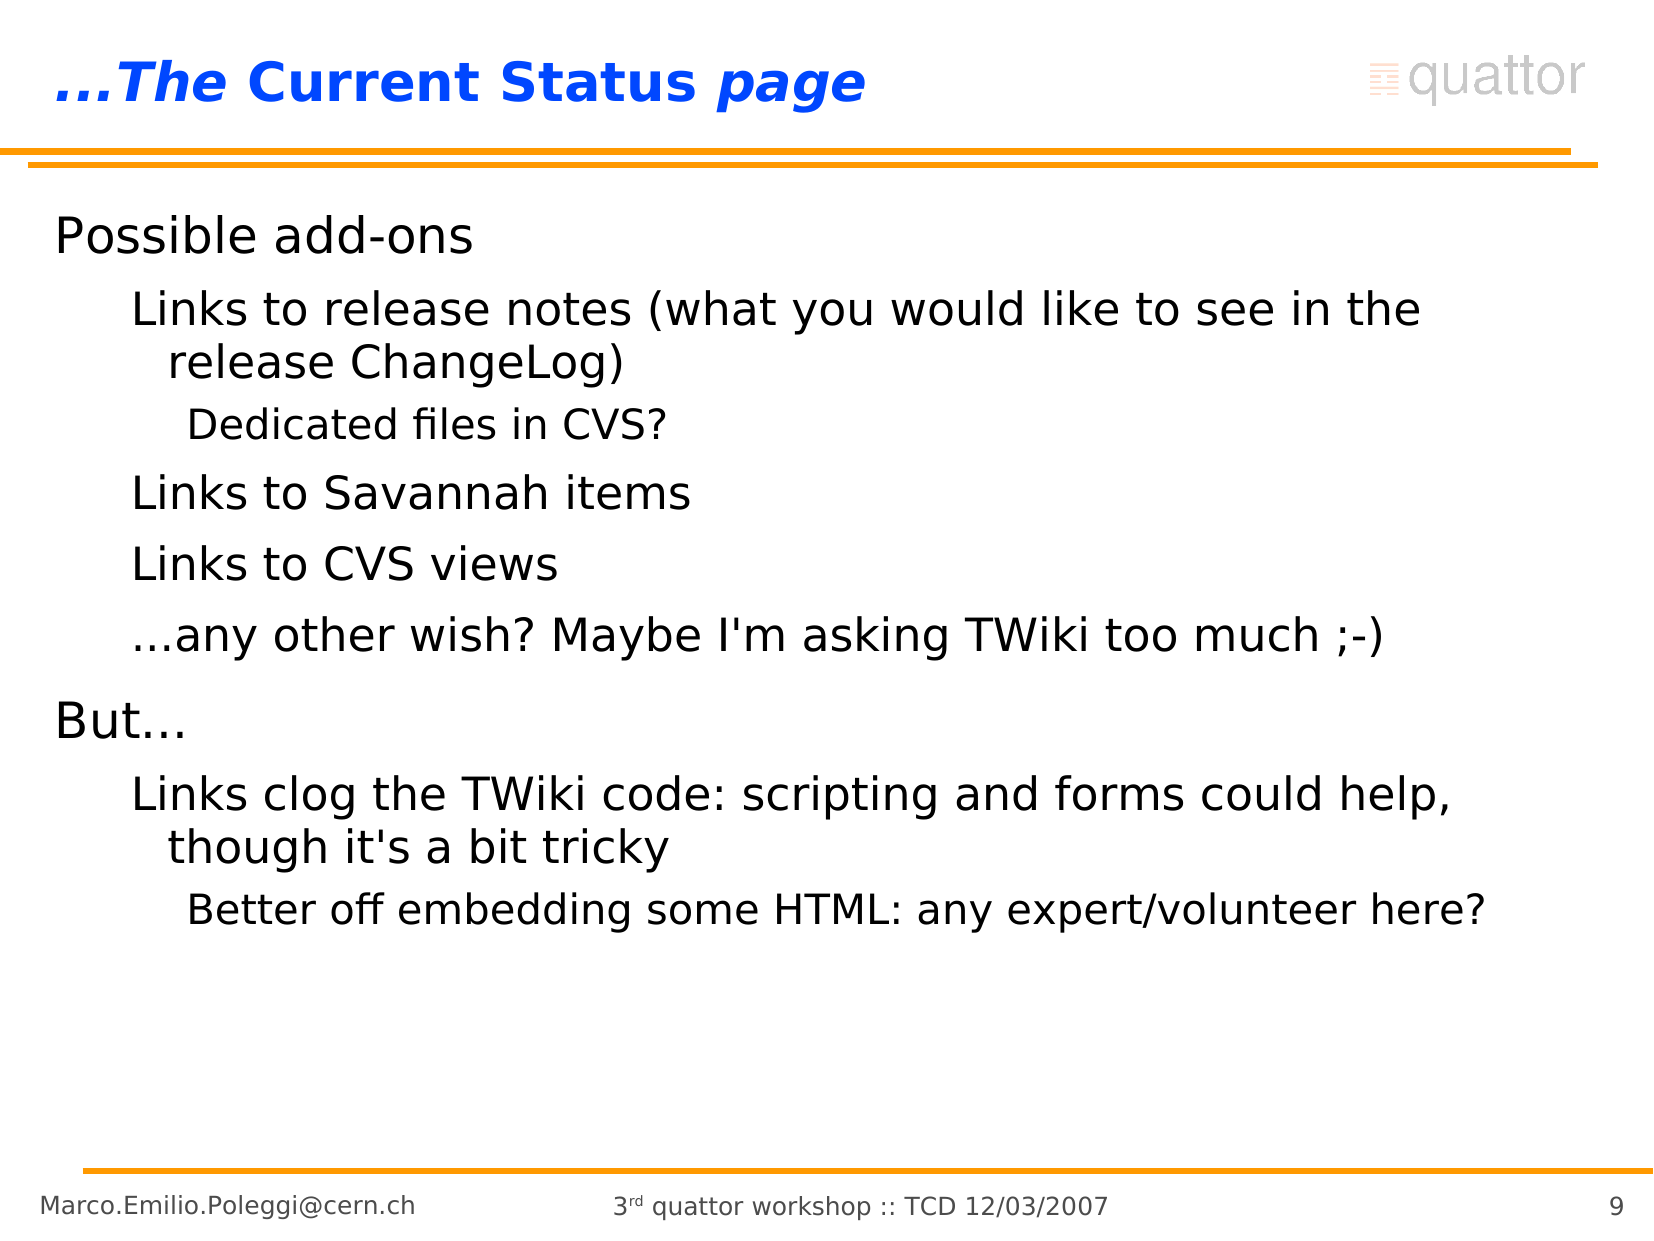

# ...The Current Status page
Possible add-ons
Links to release notes (what you would like to see in the release ChangeLog)
Dedicated files in CVS?
Links to Savannah items
Links to CVS views
...any other wish? Maybe I'm asking TWiki too much ;-)
But...
Links clog the TWiki code: scripting and forms could help, though it's a bit tricky
Better off embedding some HTML: any expert/volunteer here?
06/16/2006
9
Quattor @ LCG-T2 workshop